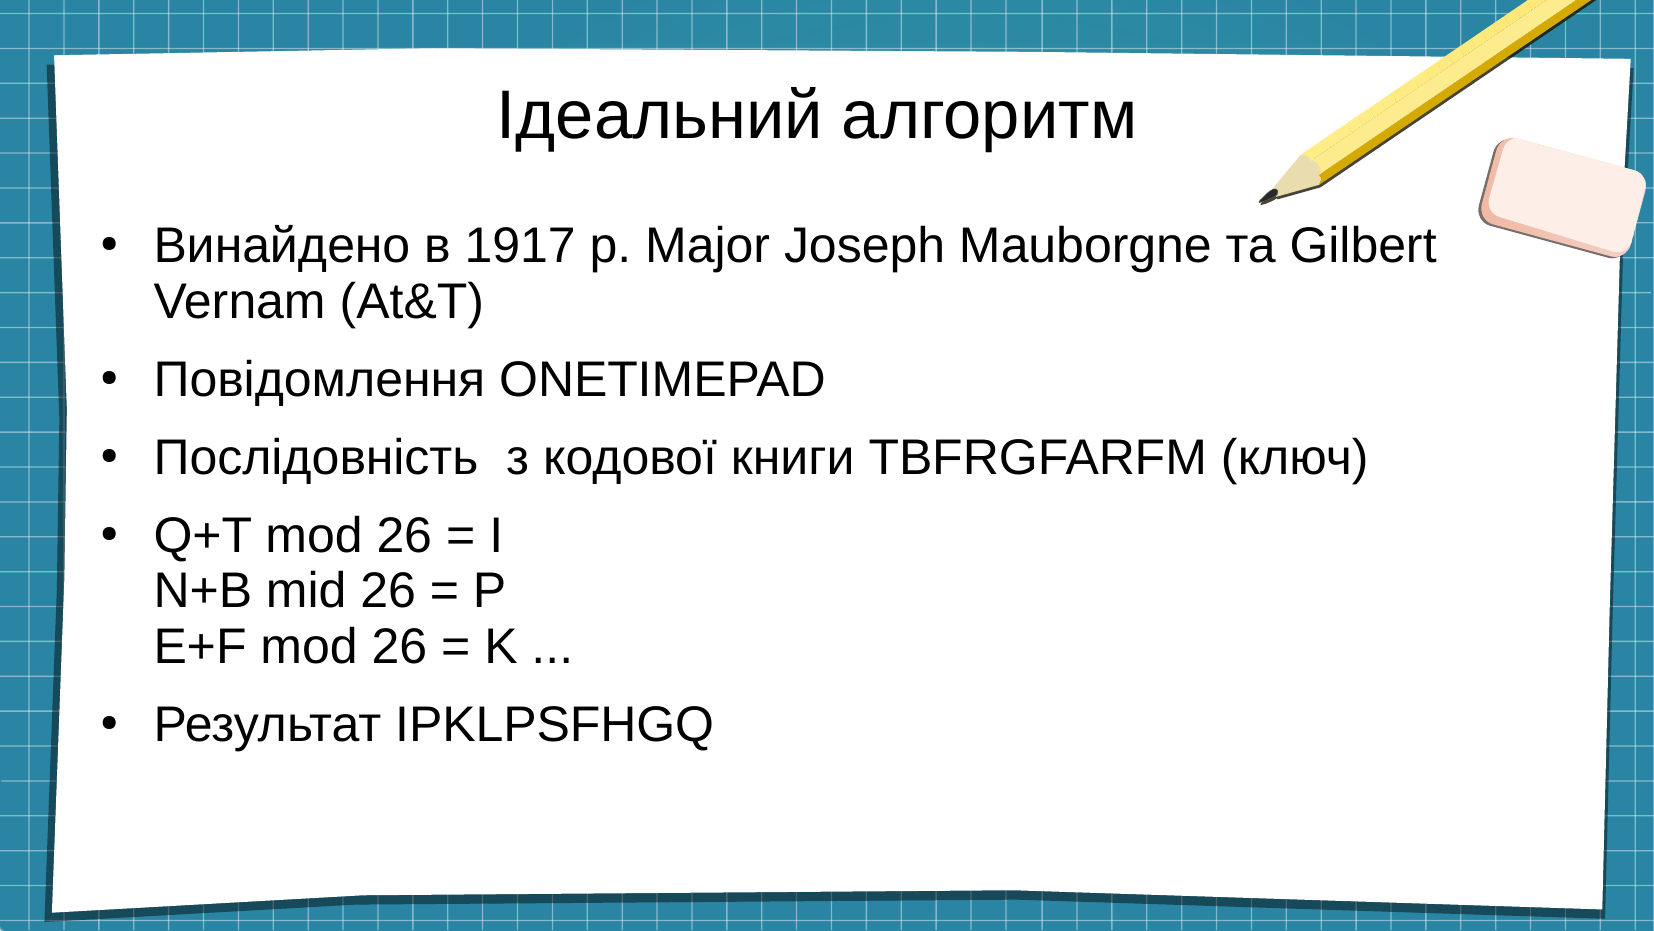

# Ідеальний алгоритм
Винайдено в 1917 р. Major Joseph Mauborgne та Gilbert Vernam (At&T)
Повідомлення ONETIMEPAD
Послідовність з кодової книги TBFRGFARFM (ключ)
Q+T mod 26 = I
N+B mid 26 = P
E+F mod 26 = K ...
Результат IPKLPSFHGQ